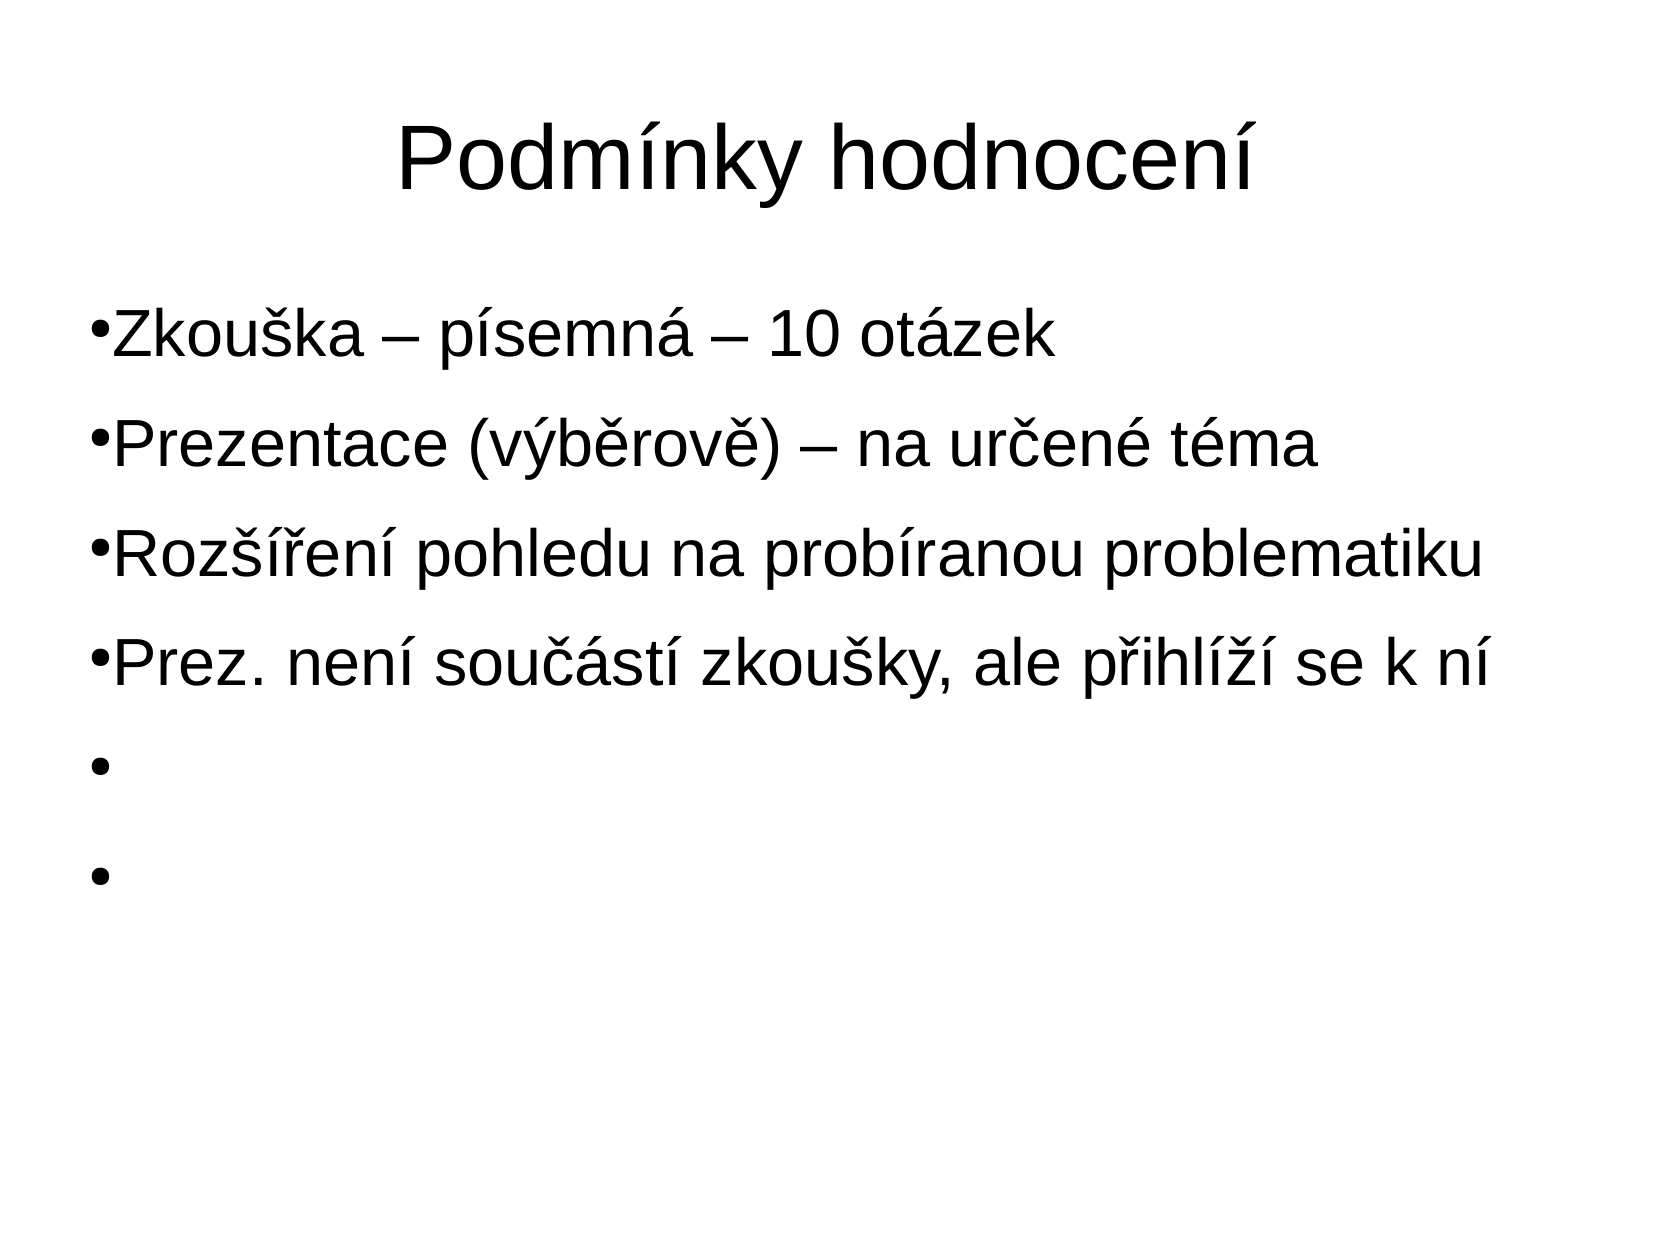

# Podmínky hodnocení
Zkouška – písemná – 10 otázek
Prezentace (výběrově) – na určené téma
Rozšíření pohledu na probíranou problematiku
Prez. není součástí zkoušky, ale přihlíží se k ní